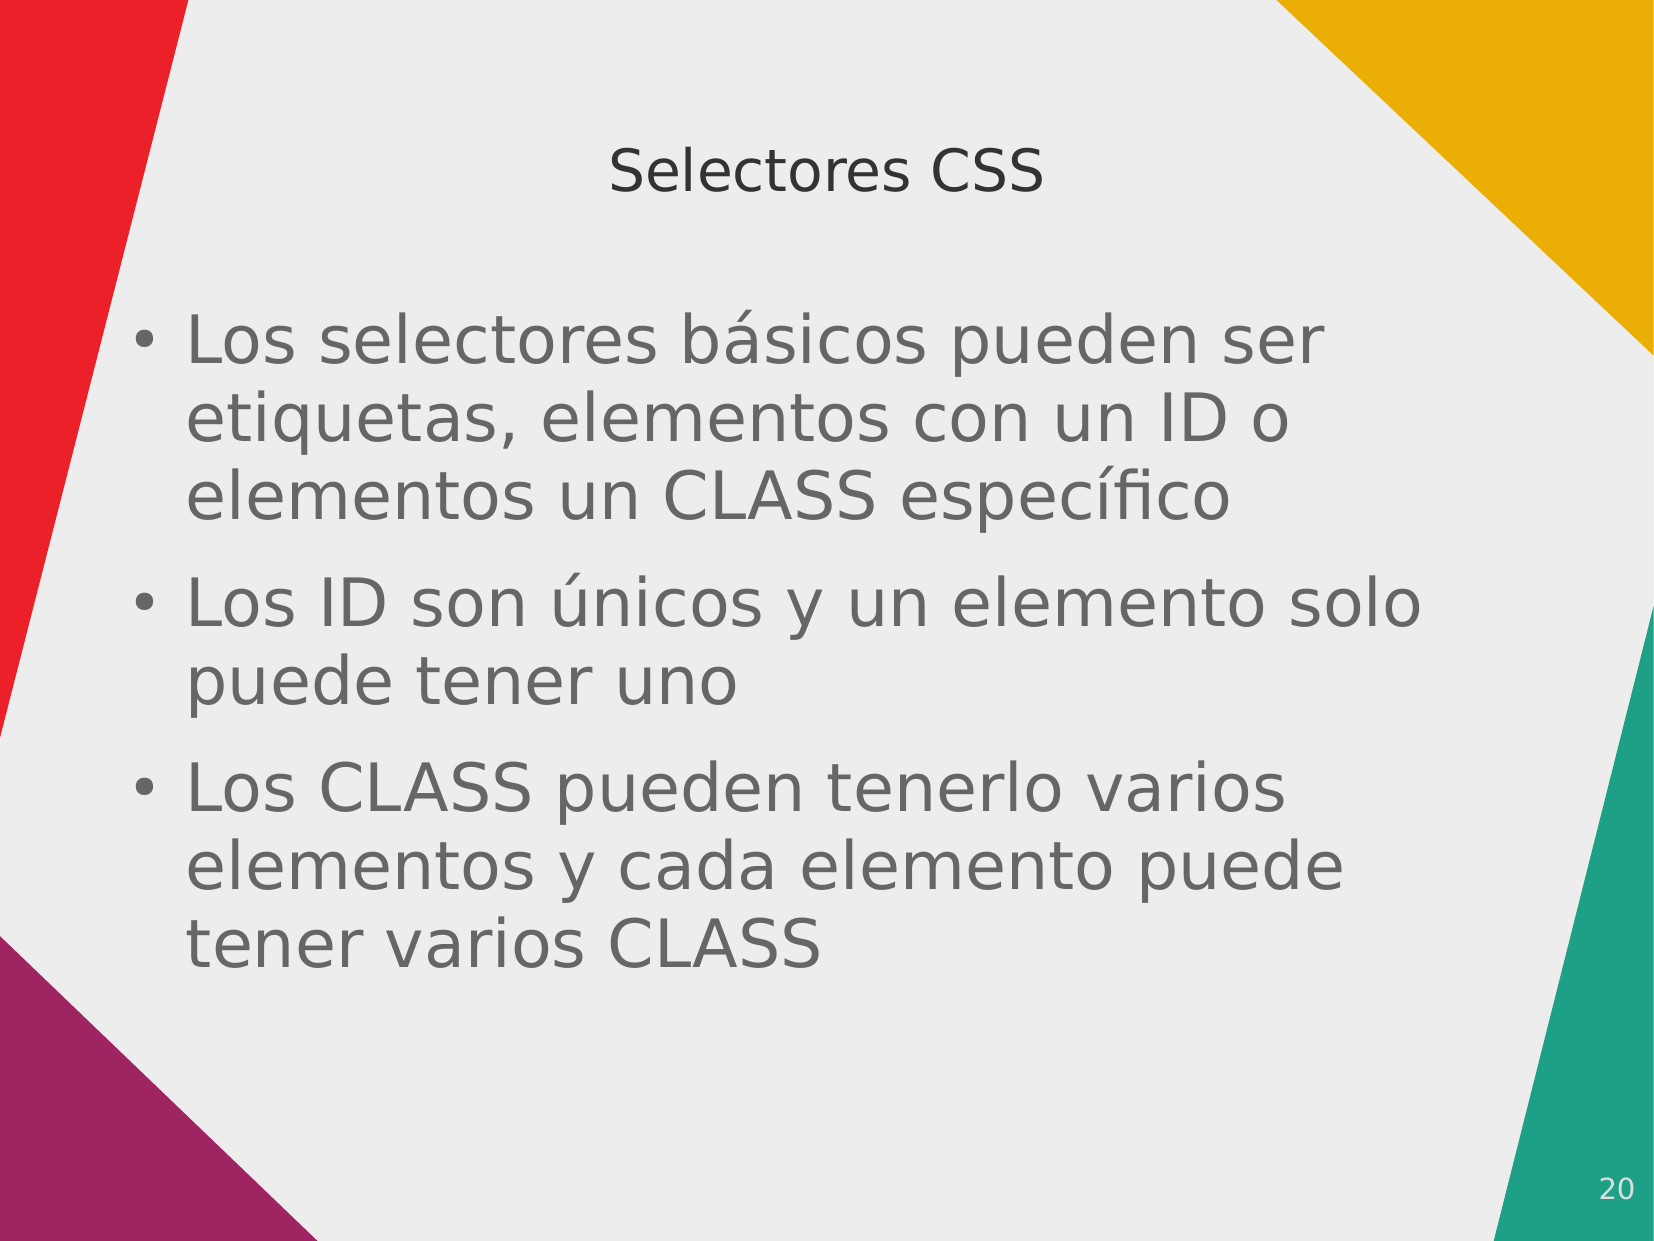

# Selectores CSS
Los selectores básicos pueden ser etiquetas, elementos con un ID o elementos un CLASS específico
Los ID son únicos y un elemento solo puede tener uno
Los CLASS pueden tenerlo varios elementos y cada elemento puede tener varios CLASS
20